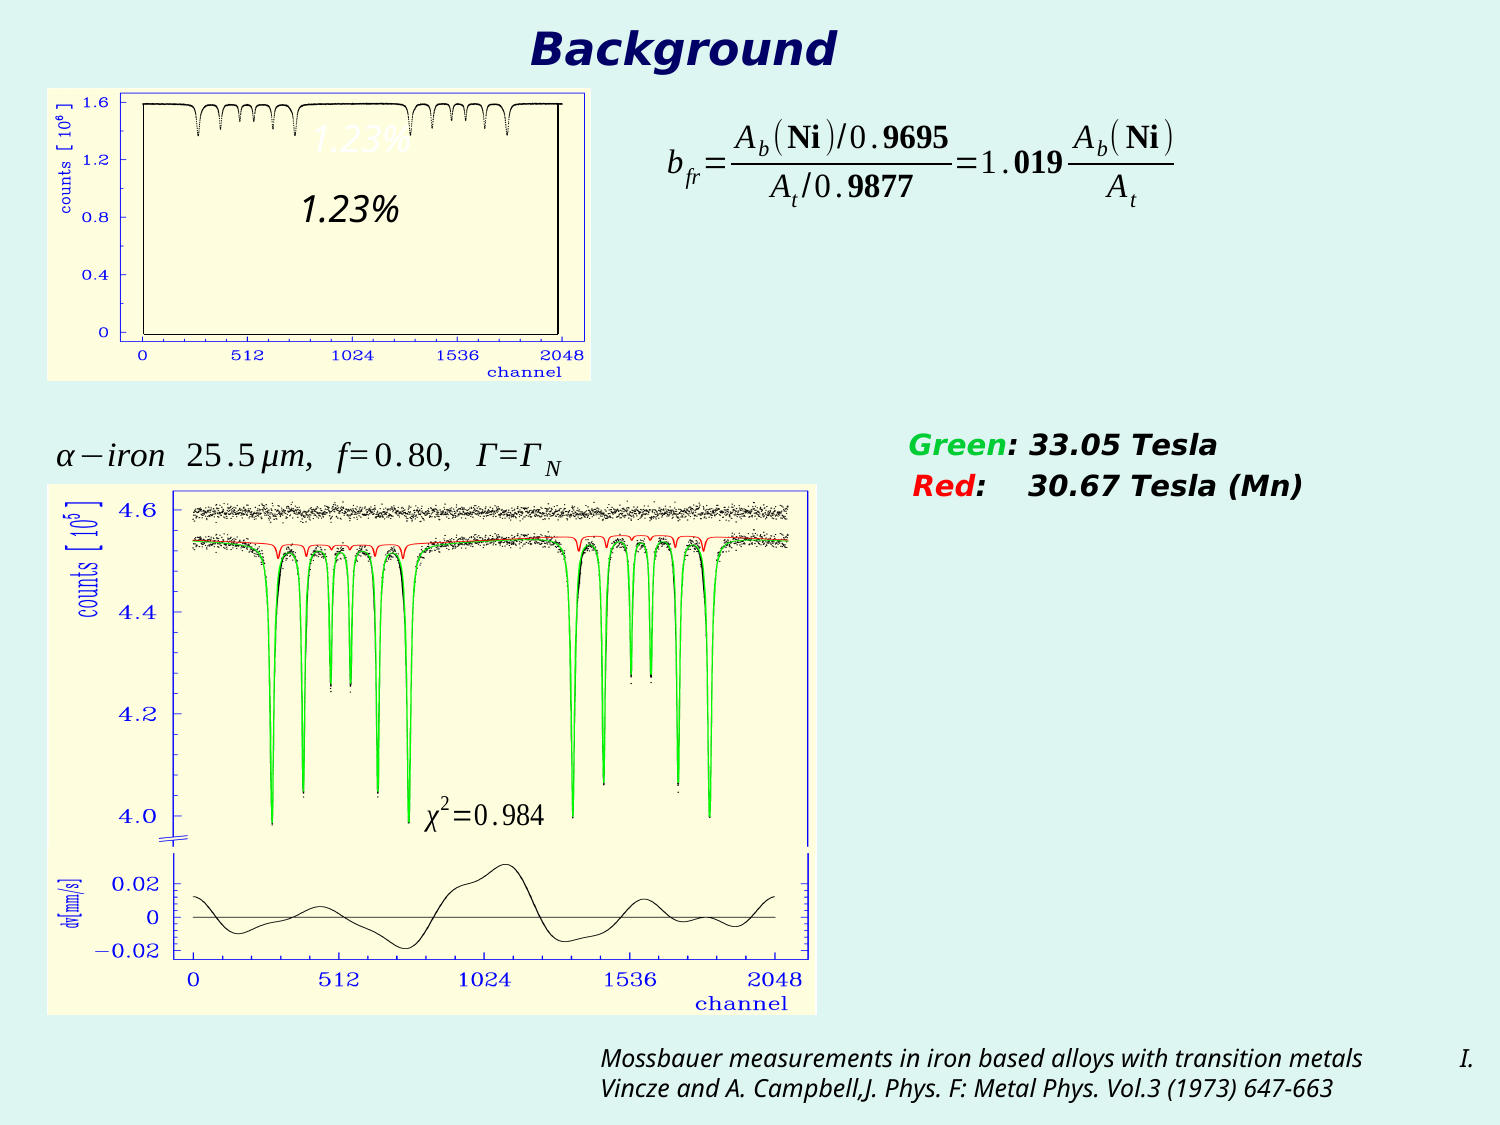

Background
1.23%
1.23%
Green: 33.05 Tesla
Red: 30.67 Tesla (Mn)
Mossbauer measurements in iron based alloys with transition metals I. Vincze and A. Campbell,J. Phys. F: Metal Phys. Vol.3 (1973) 647-663